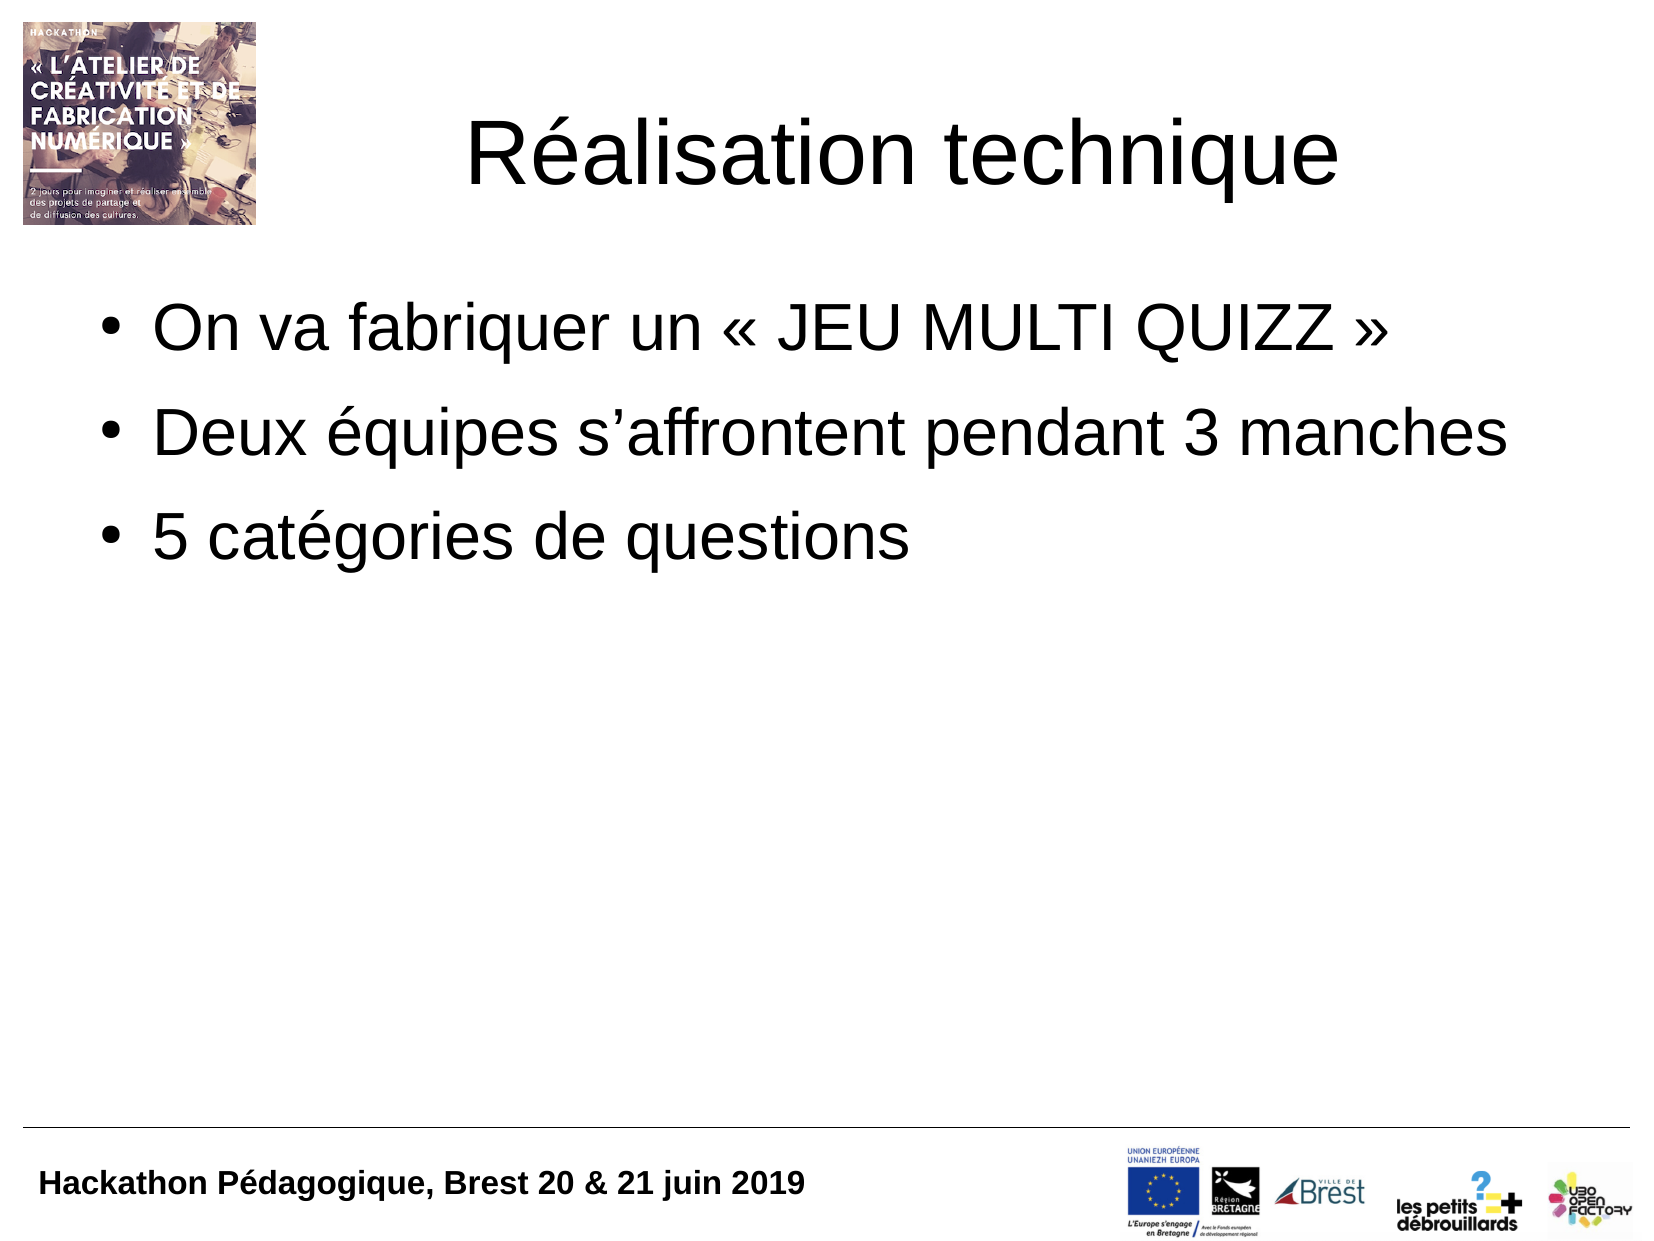

# Réalisation technique
On va fabriquer un « JEU MULTI QUIZZ »
Deux équipes s’affrontent pendant 3 manches
5 catégories de questions
Hackathon Pédagogique, Brest 20 & 21 juin 2019